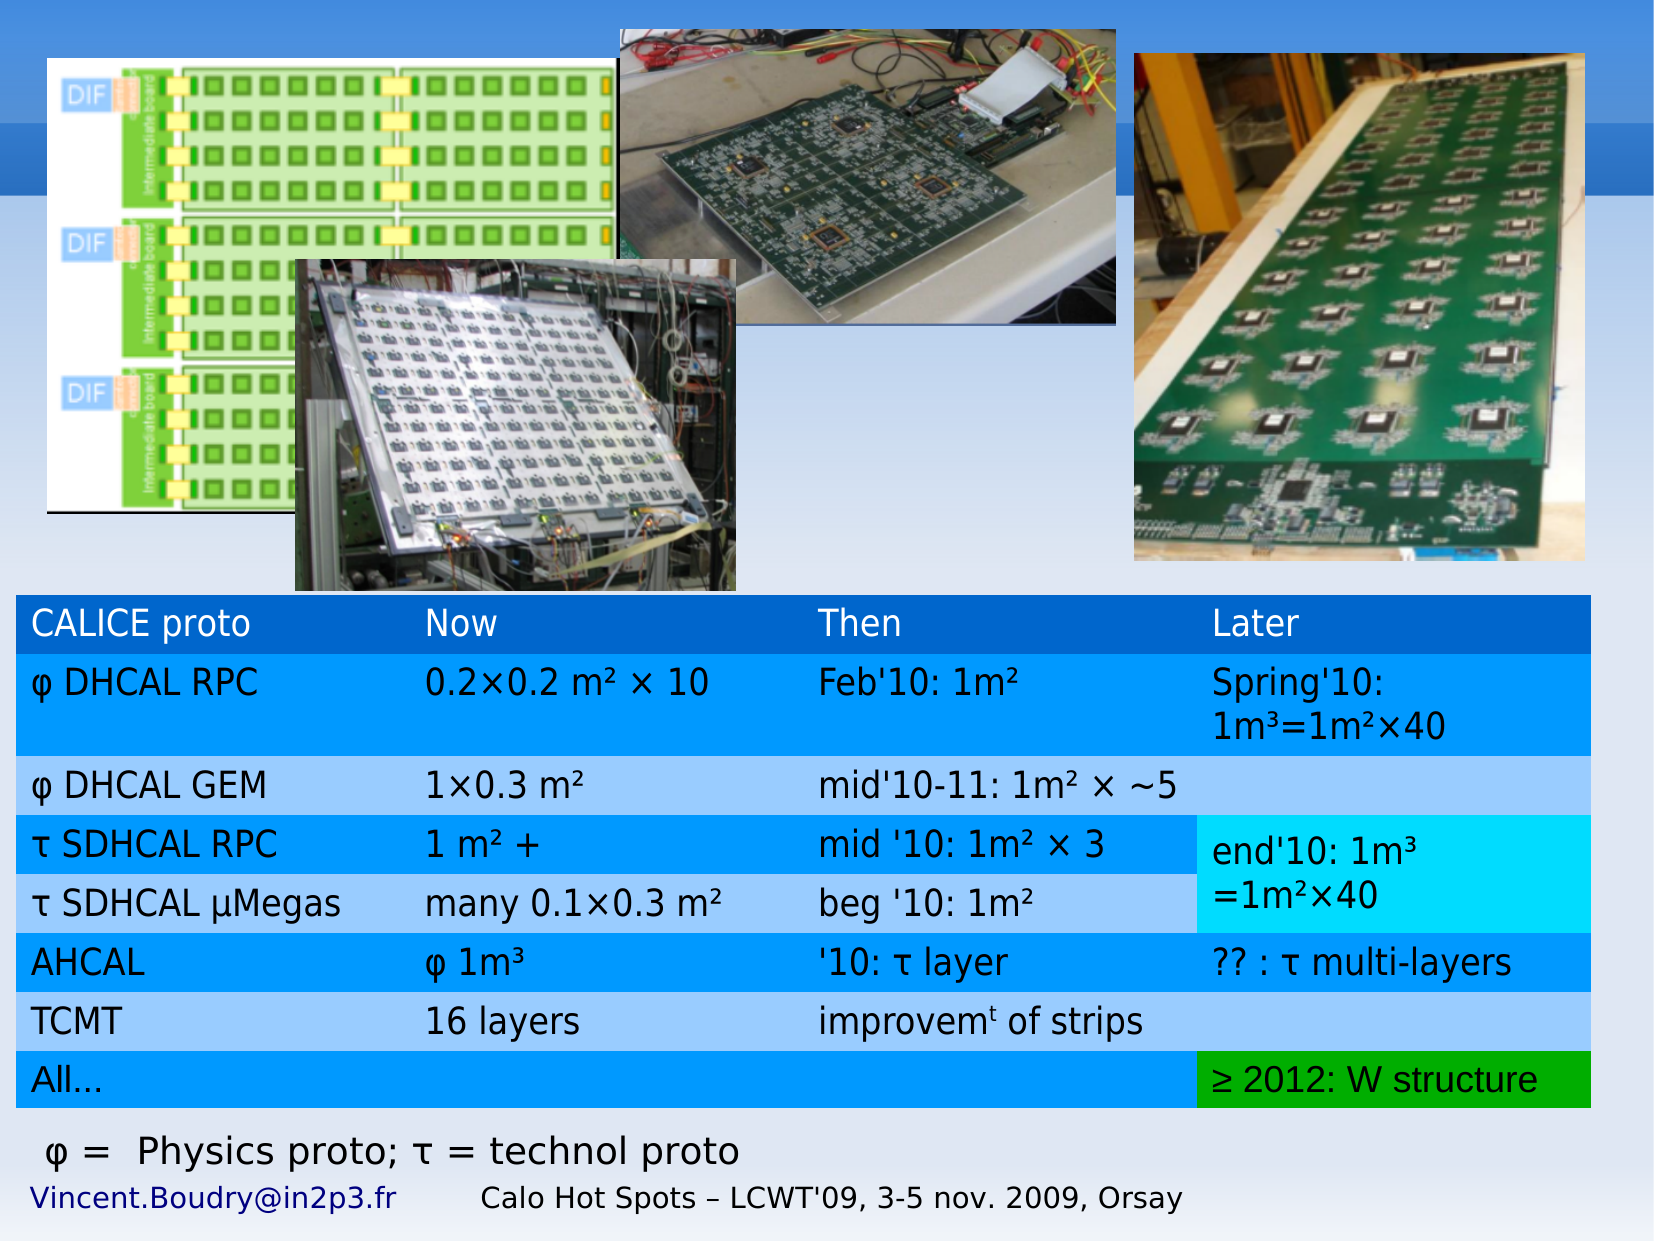

| CALICE proto | Now | Then | Later |
| --- | --- | --- | --- |
| φ DHCAL RPC | 0.2×0.2 m² × 10 | Feb'10: 1m² | Spring'10: 1m³=1m²×40 |
| φ DHCAL GEM | 1×0.3 m² | mid'10-11: 1m² × ~5 | |
| τ SDHCAL RPC | 1 m² + | mid '10: 1m² × 3 | end'10: 1m³ =1m²×40 |
| τ SDHCAL μMegas | many 0.1×0.3 m² | beg '10: 1m² | |
| AHCAL | φ 1m³ | '10: τ layer | ?? : τ multi-layers |
| TCMT | 16 layers | improvemt of strips | |
| All... | | | ≥ 2012: W structure |
φ = Physics proto; τ = technol proto
Calo Hot Spots – LCWT'09, 3-5 nov. 2009, Orsay